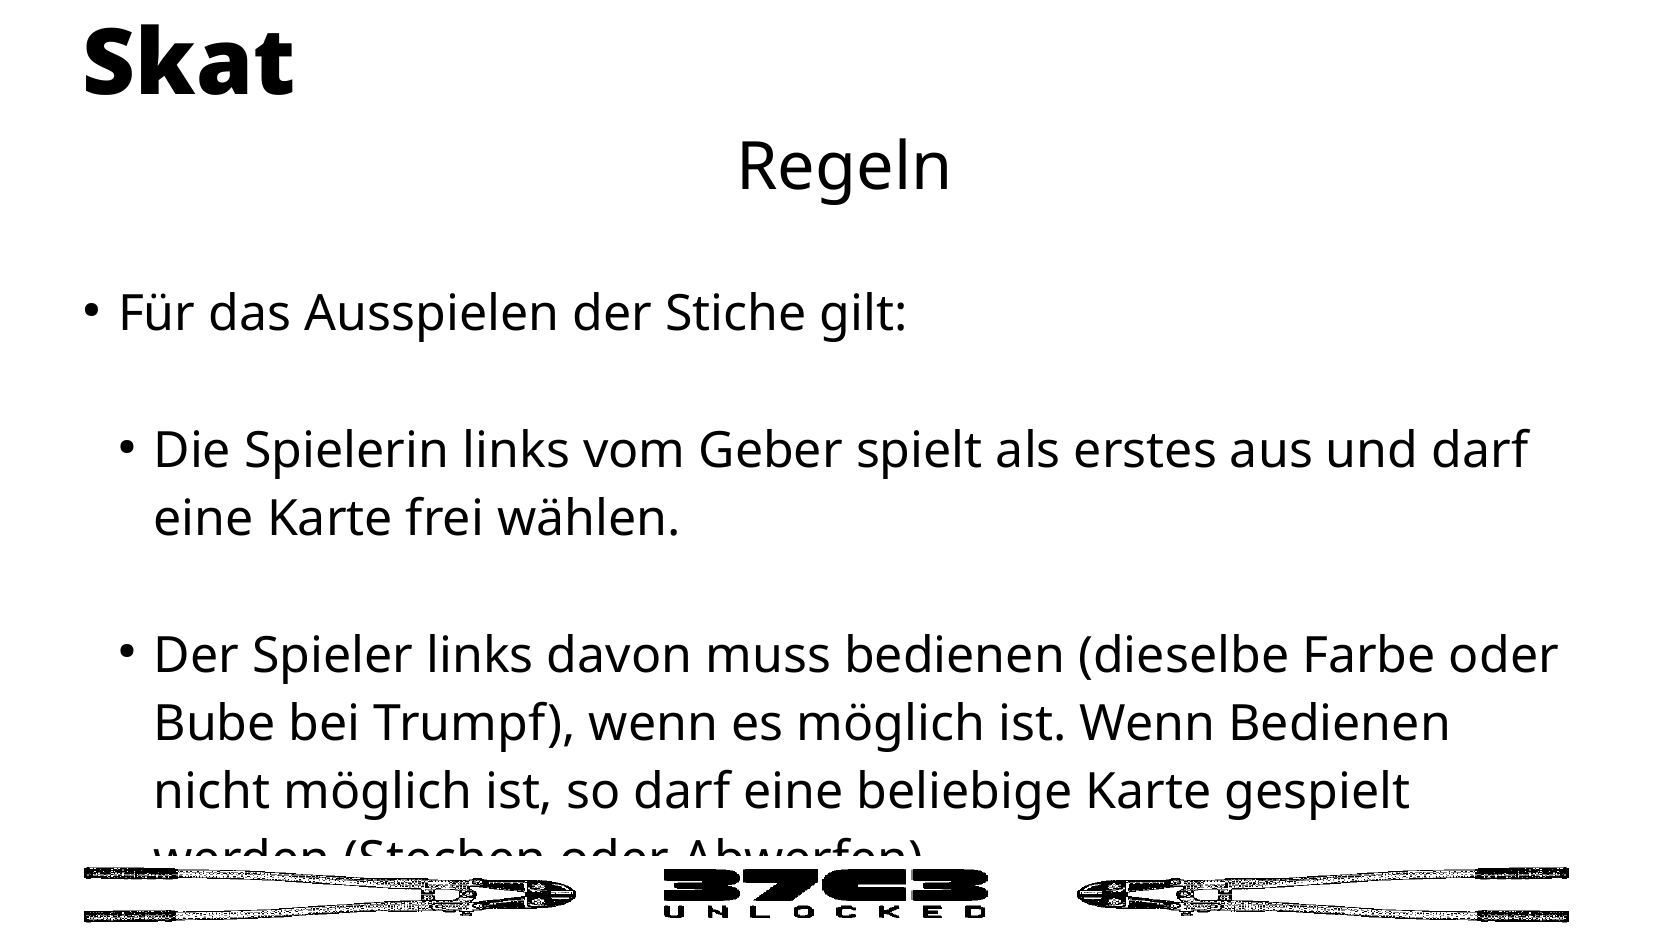

# Skat
Regeln
Für das Ausspielen der Stiche gilt:
Die Spielerin links vom Geber spielt als erstes aus und darf eine Karte frei wählen.
Der Spieler links davon muss bedienen (dieselbe Farbe oder Bube bei Trumpf), wenn es möglich ist. Wenn Bedienen nicht möglich ist, so darf eine beliebige Karte gespielt werden (Stechen oder Abwerfen).